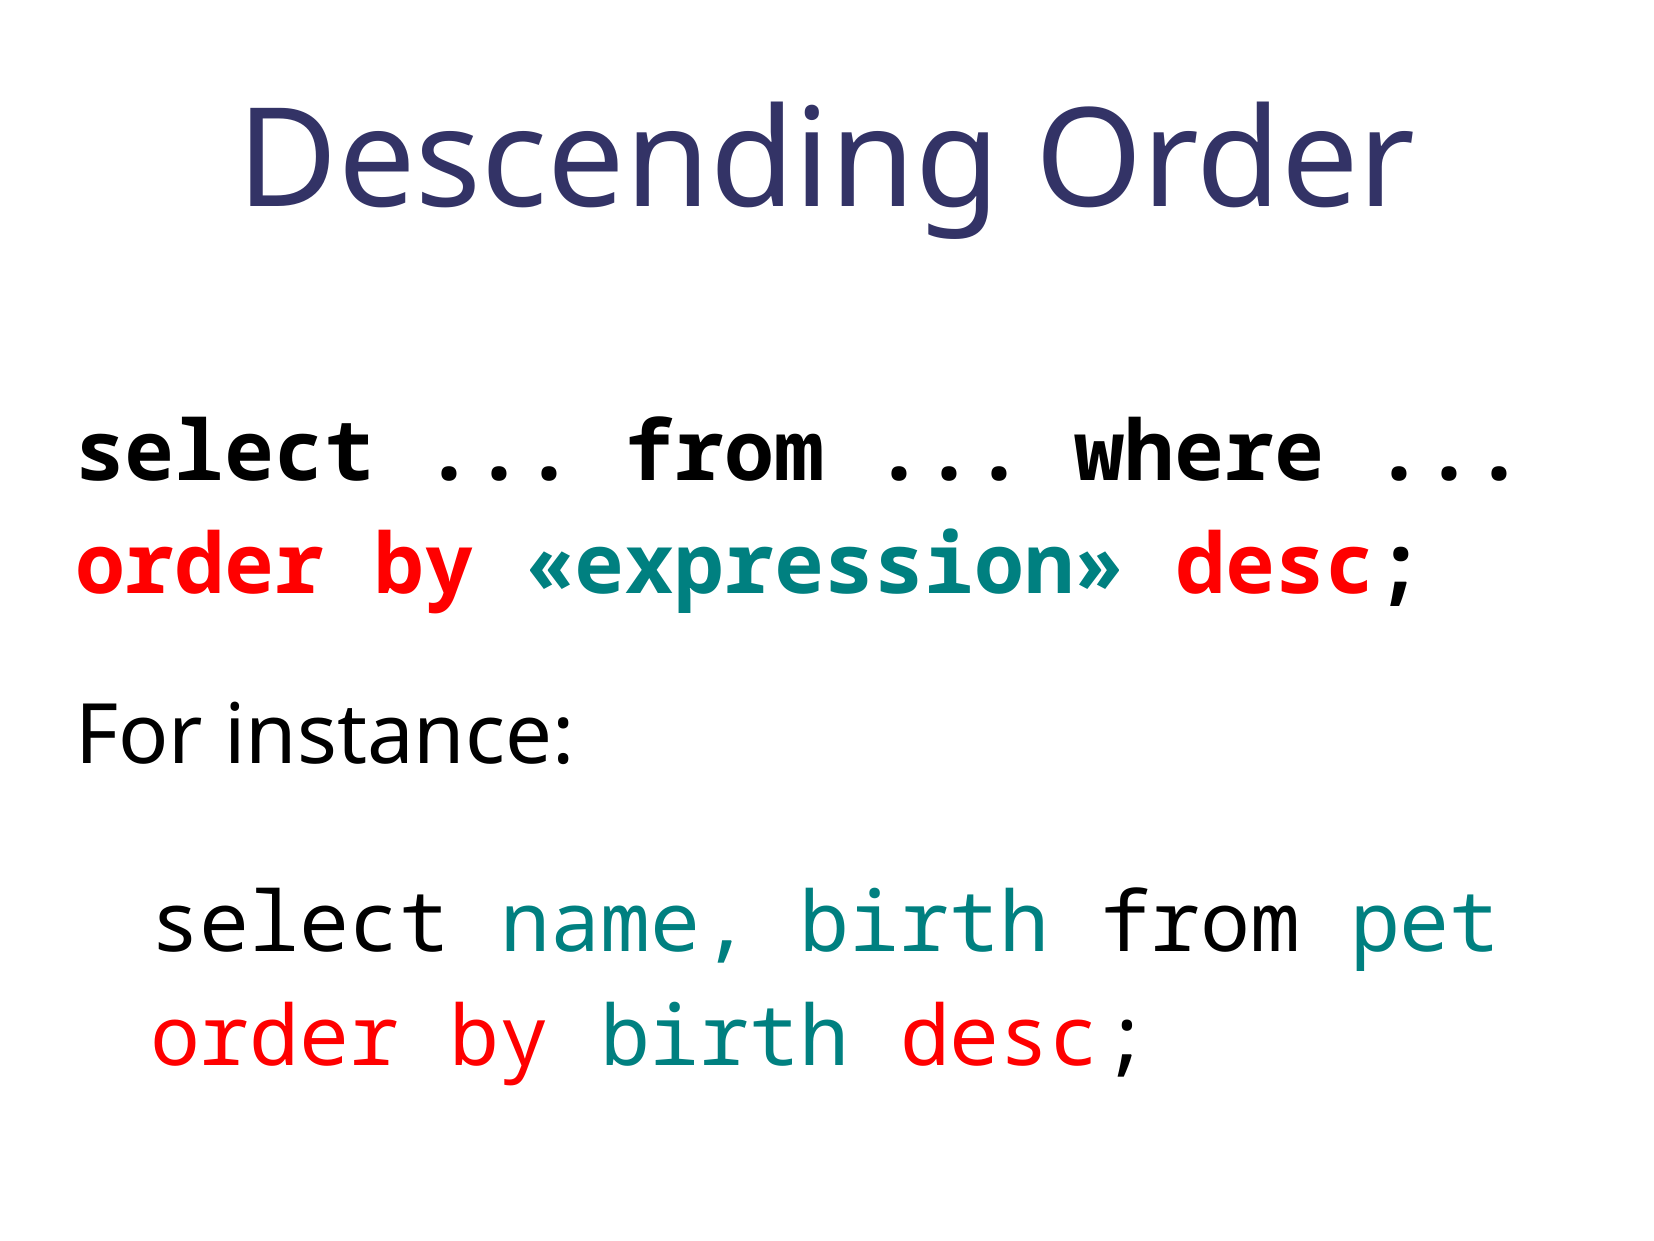

# Descending Order
select ... from ... where ... order by «expression» desc;
For instance:
select name, birth from pet order by birth desc;